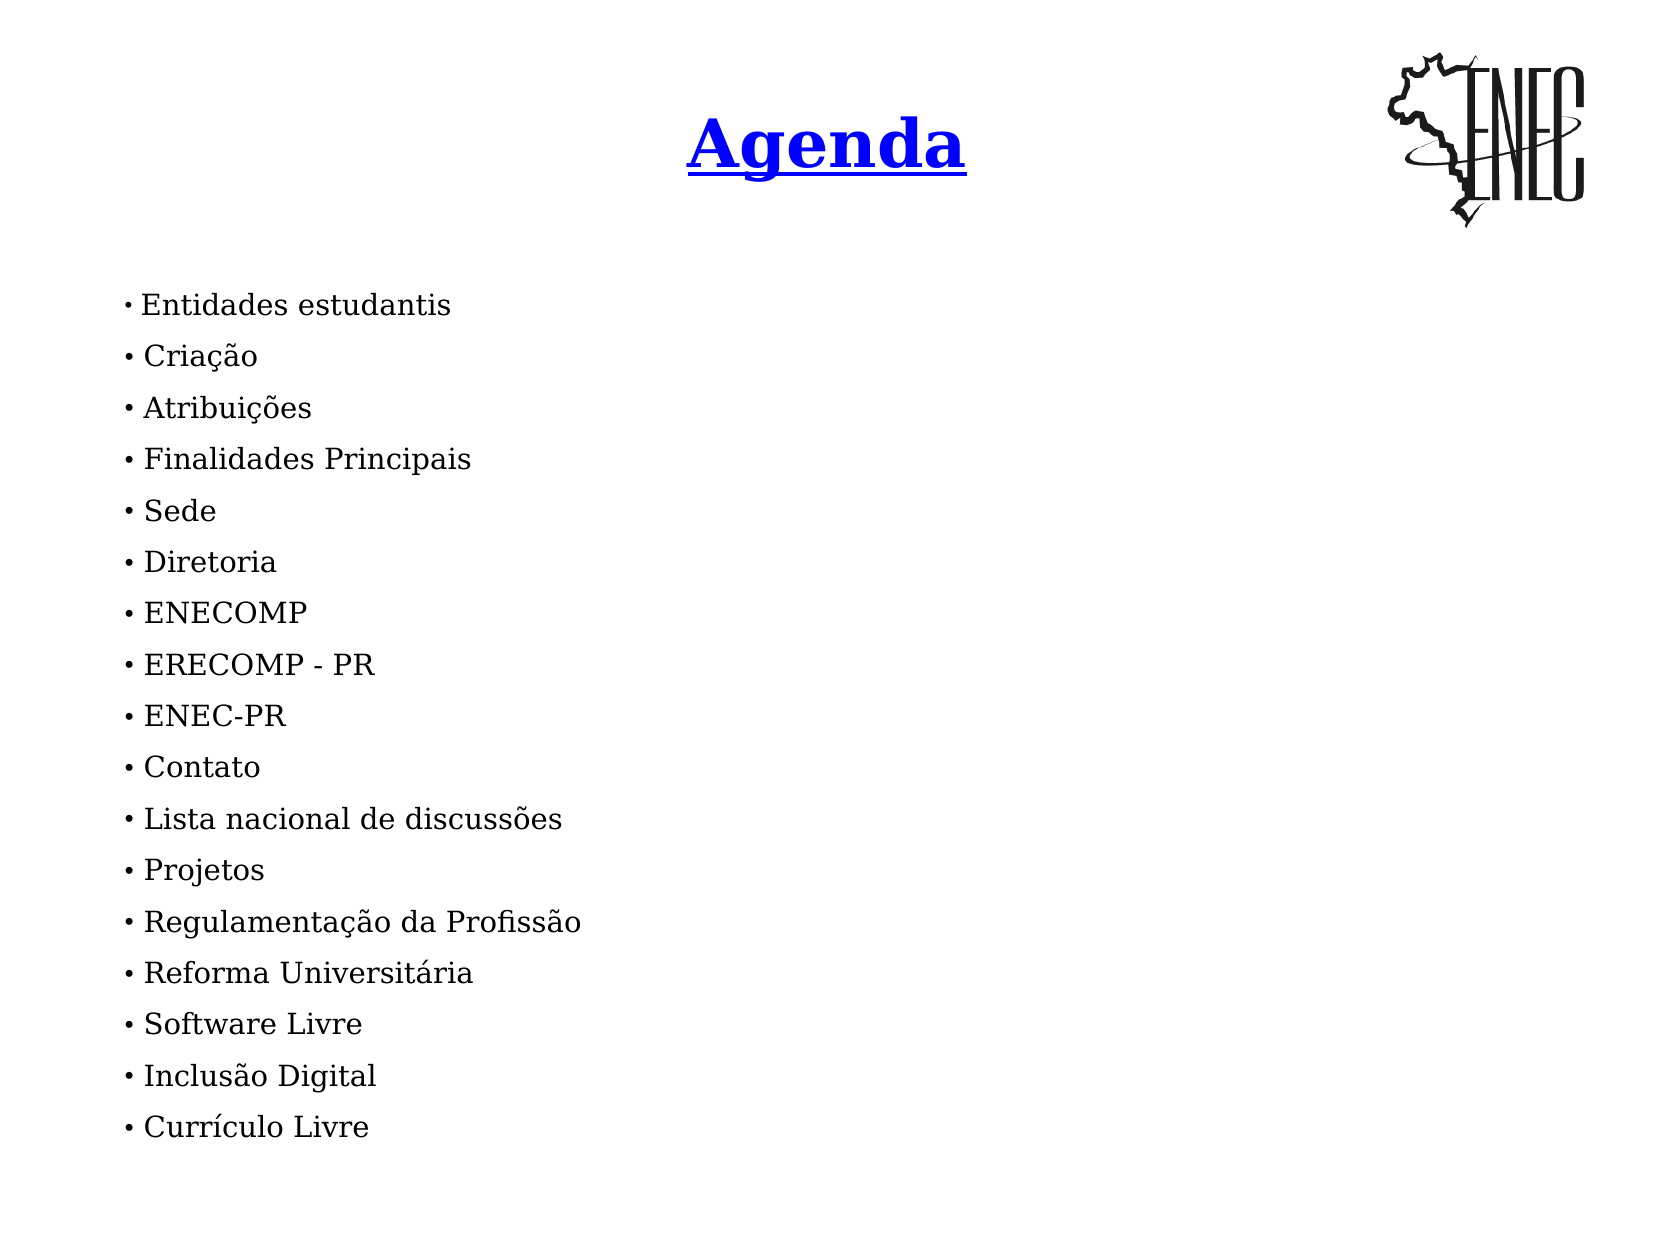

# Agenda
 Entidades estudantis
 Criação
 Atribuições
 Finalidades Principais
 Sede
 Diretoria
 ENECOMP
 ERECOMP - PR
 ENEC-PR
 Contato
 Lista nacional de discussões
 Projetos
 Regulamentação da Profissão
 Reforma Universitária
 Software Livre
 Inclusão Digital
 Currículo Livre